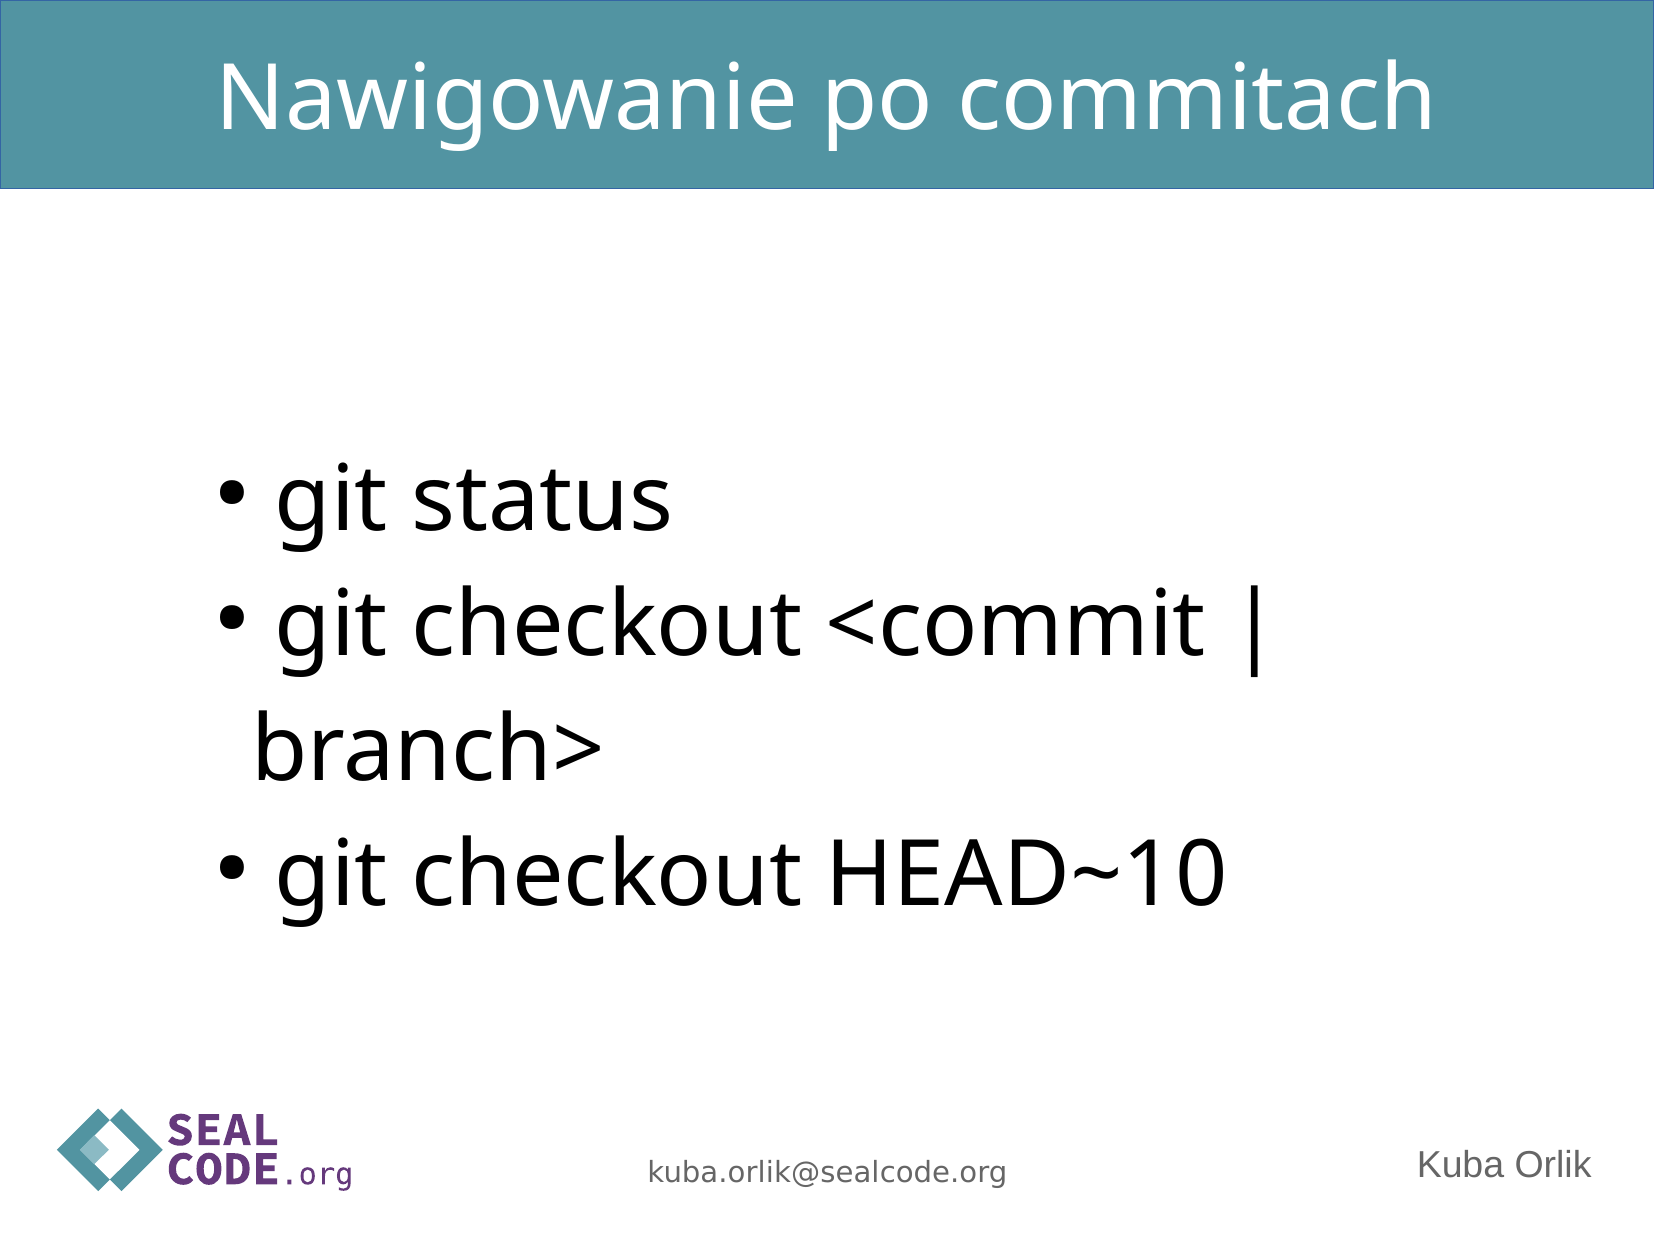

# Nawigowanie po commitach
 git status
 git checkout <commit | branch>
 git checkout HEAD~10